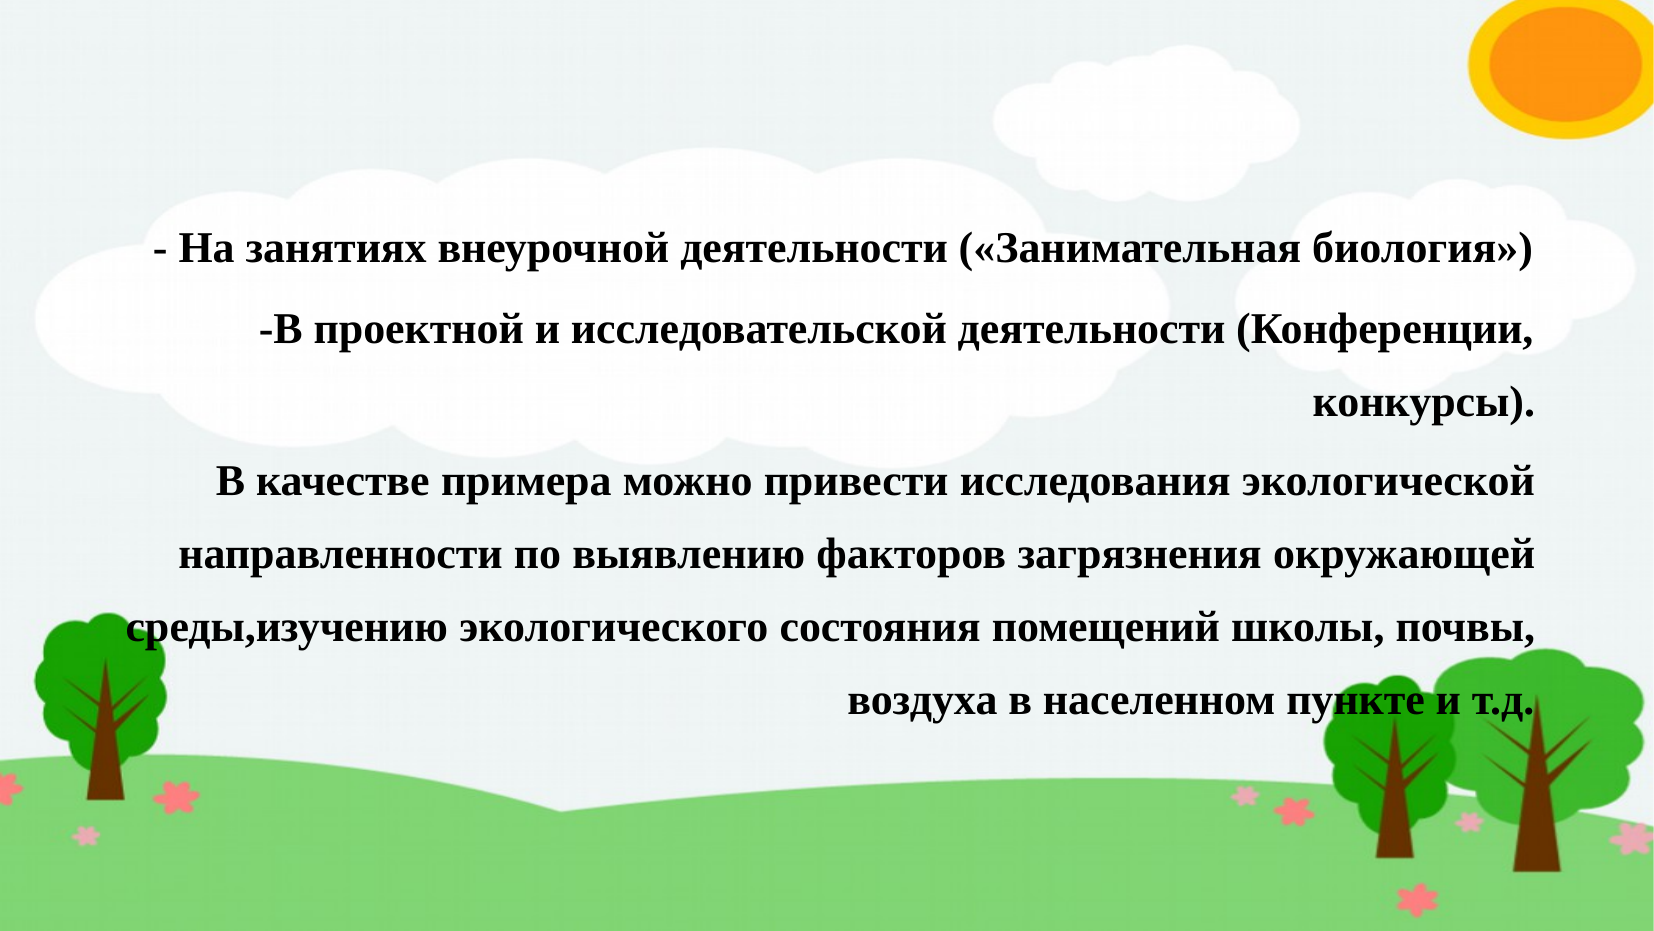

# - На занятиях внеурочной деятельности («Занимательная биология»)
-В проектной и исследовательской деятельности (Конференции, конкурсы).
В качестве примера можно привести исследования экологической направленности по выявлению факторов загрязнения окружающей среды,изучению экологического состояния помещений школы, почвы, воздуха в населенном пункте и т.д.